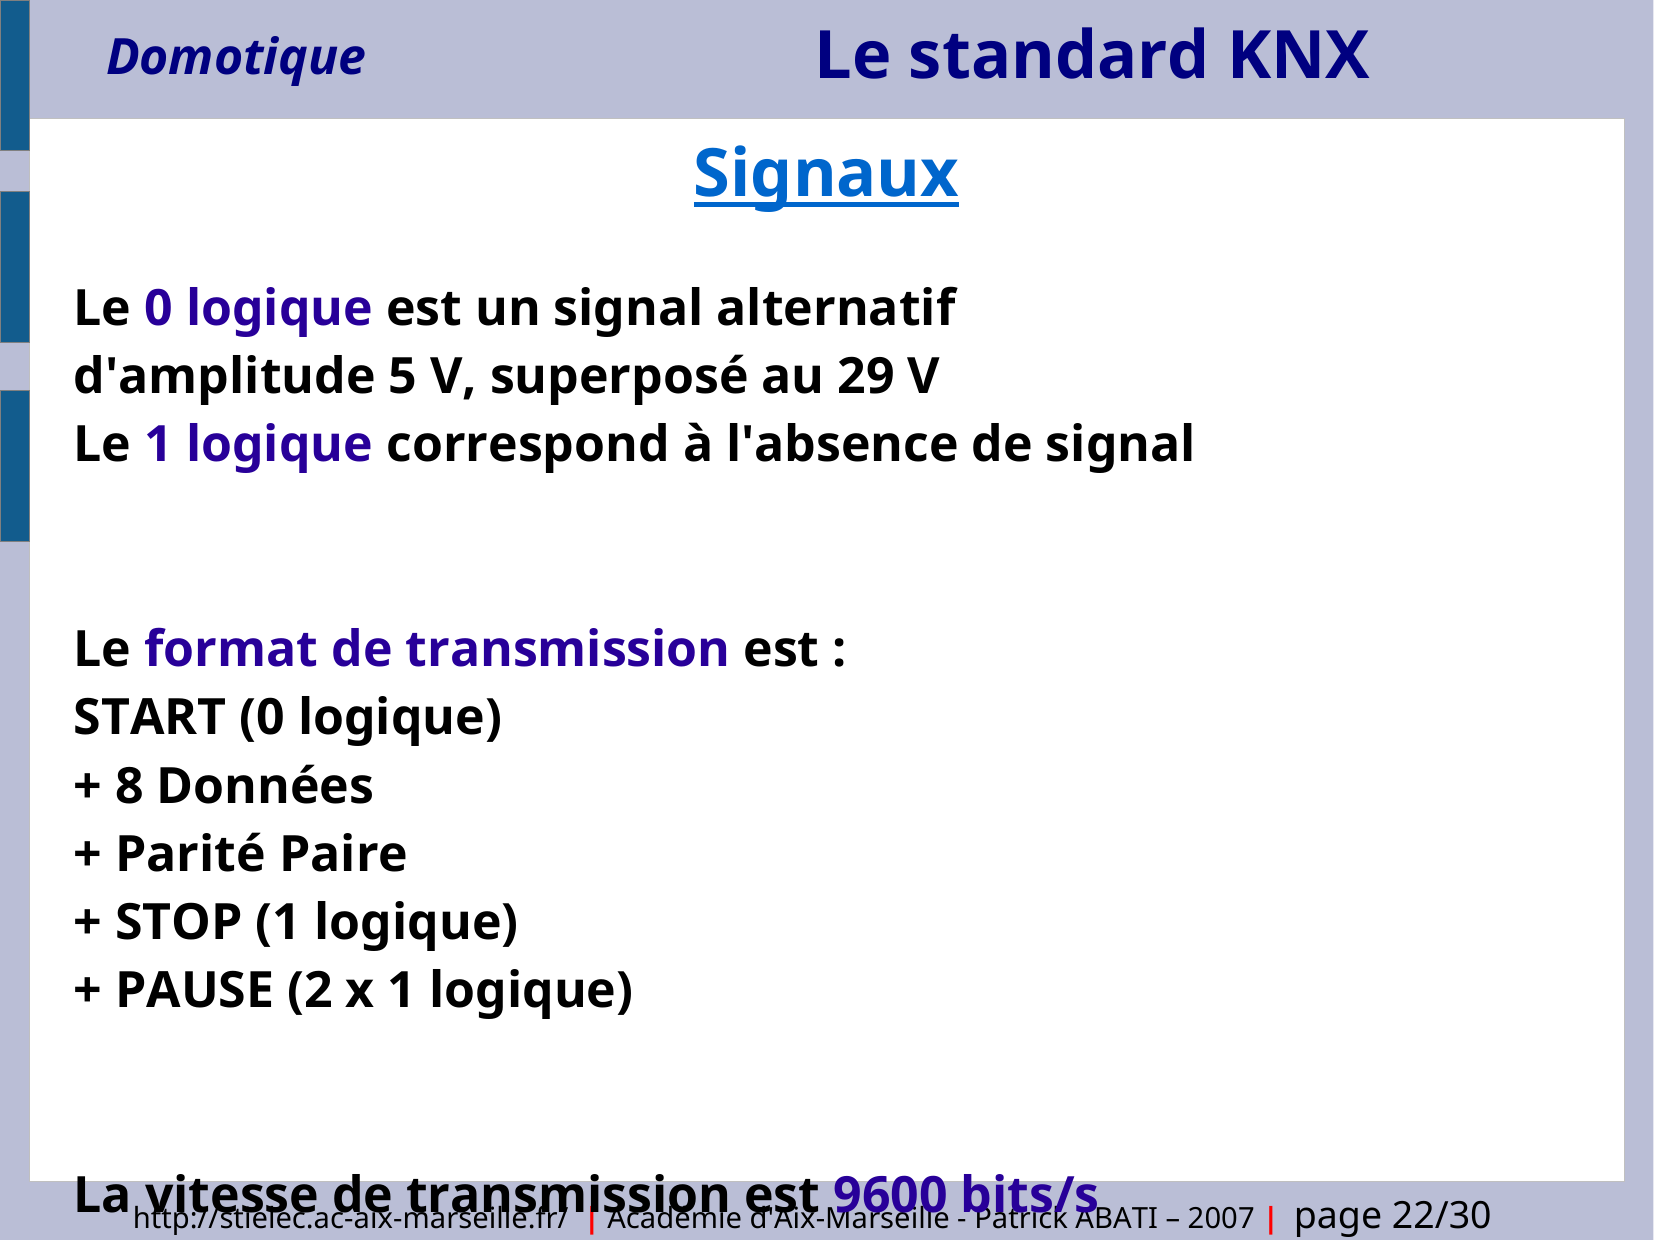

Signaux
Le 0 logique est un signal alternatif
d'amplitude 5 V, superposé au 29 V
Le 1 logique correspond à l'absence de signal
Le format de transmission est :
START (0 logique)
+ 8 Données
+ Parité Paire
+ STOP (1 logique)
+ PAUSE (2 x 1 logique)
La vitesse de transmission est 9600 bits/s
La durée d'un bit est donc de 1/9600 = 104 µs